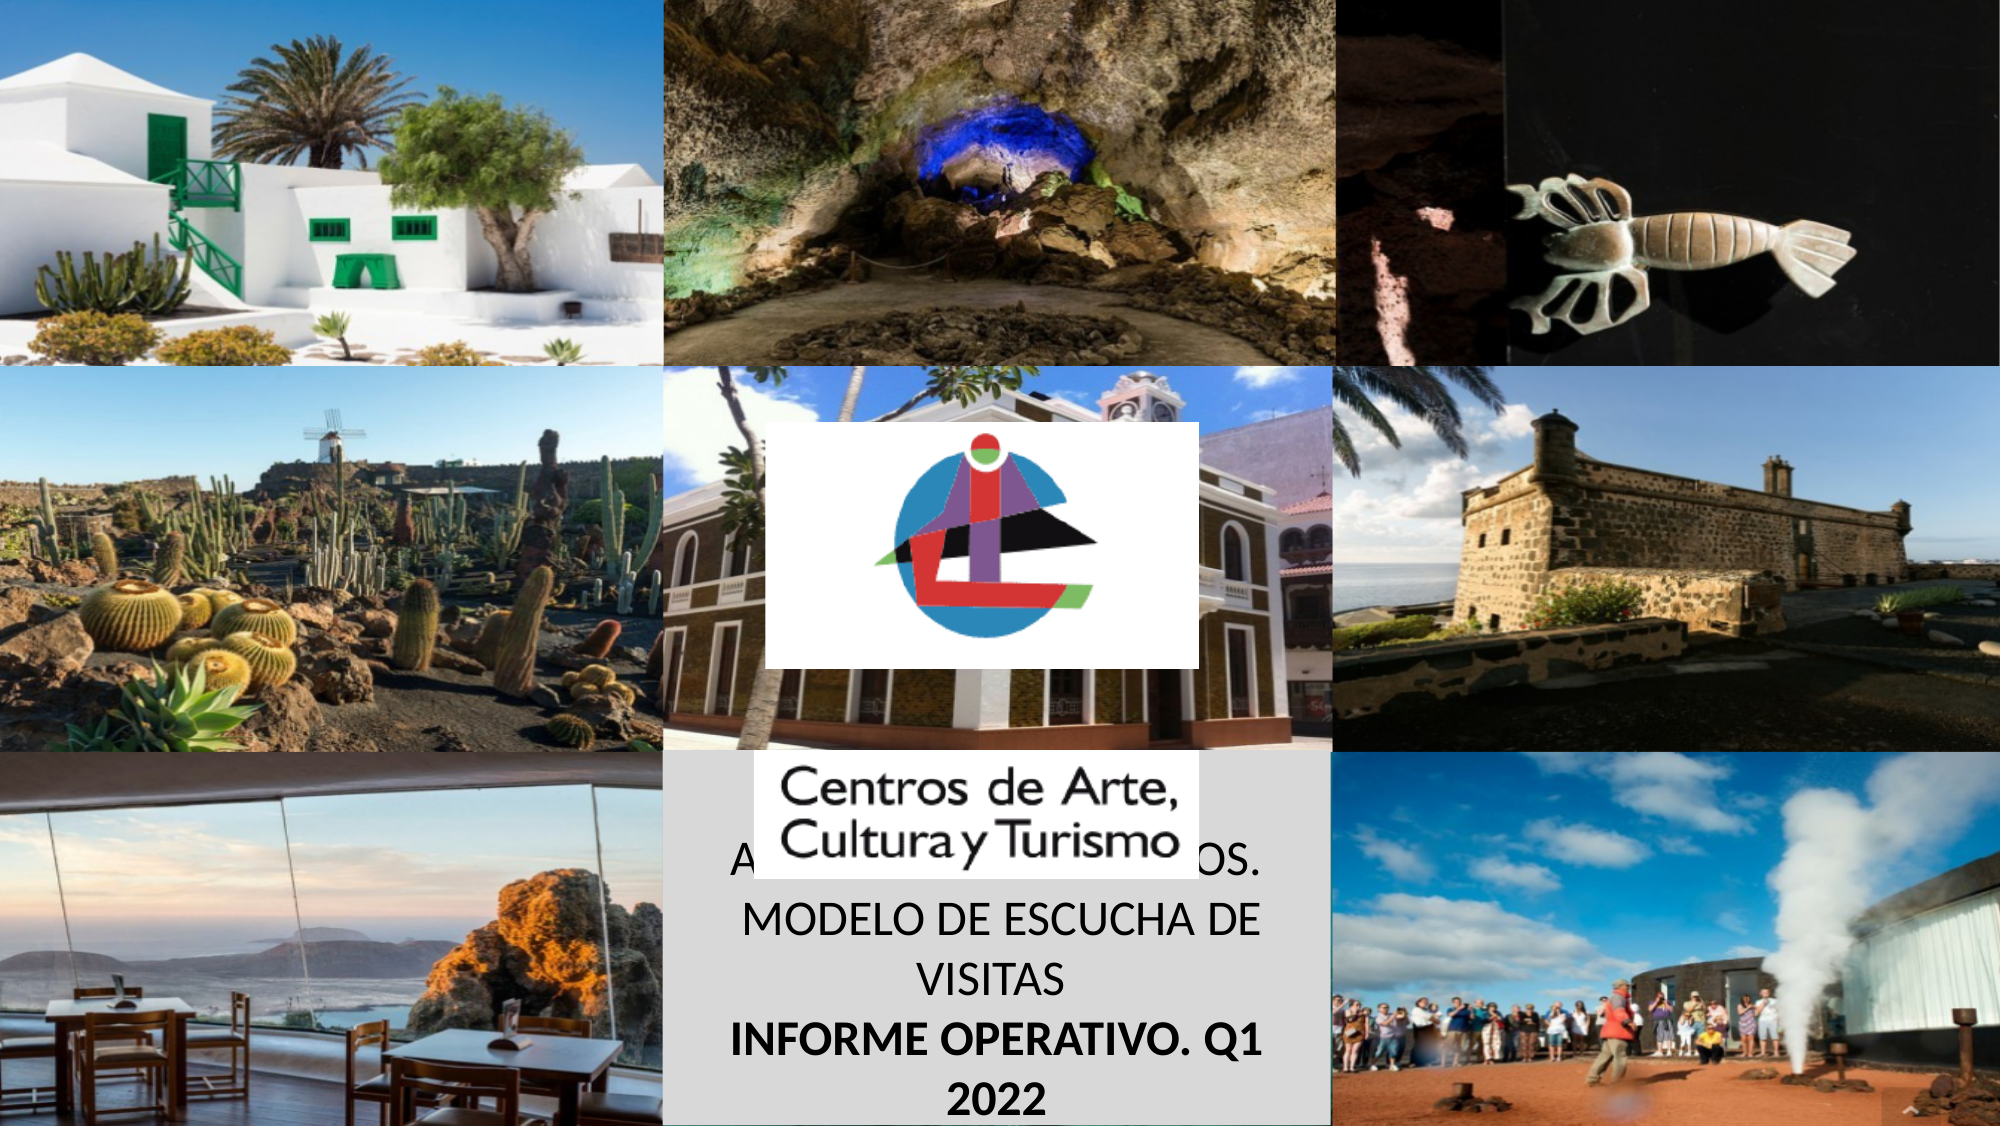

Análisis de Resultados.
 Modelo de Escucha de Visitas
Informe Operativo. Q1 2022